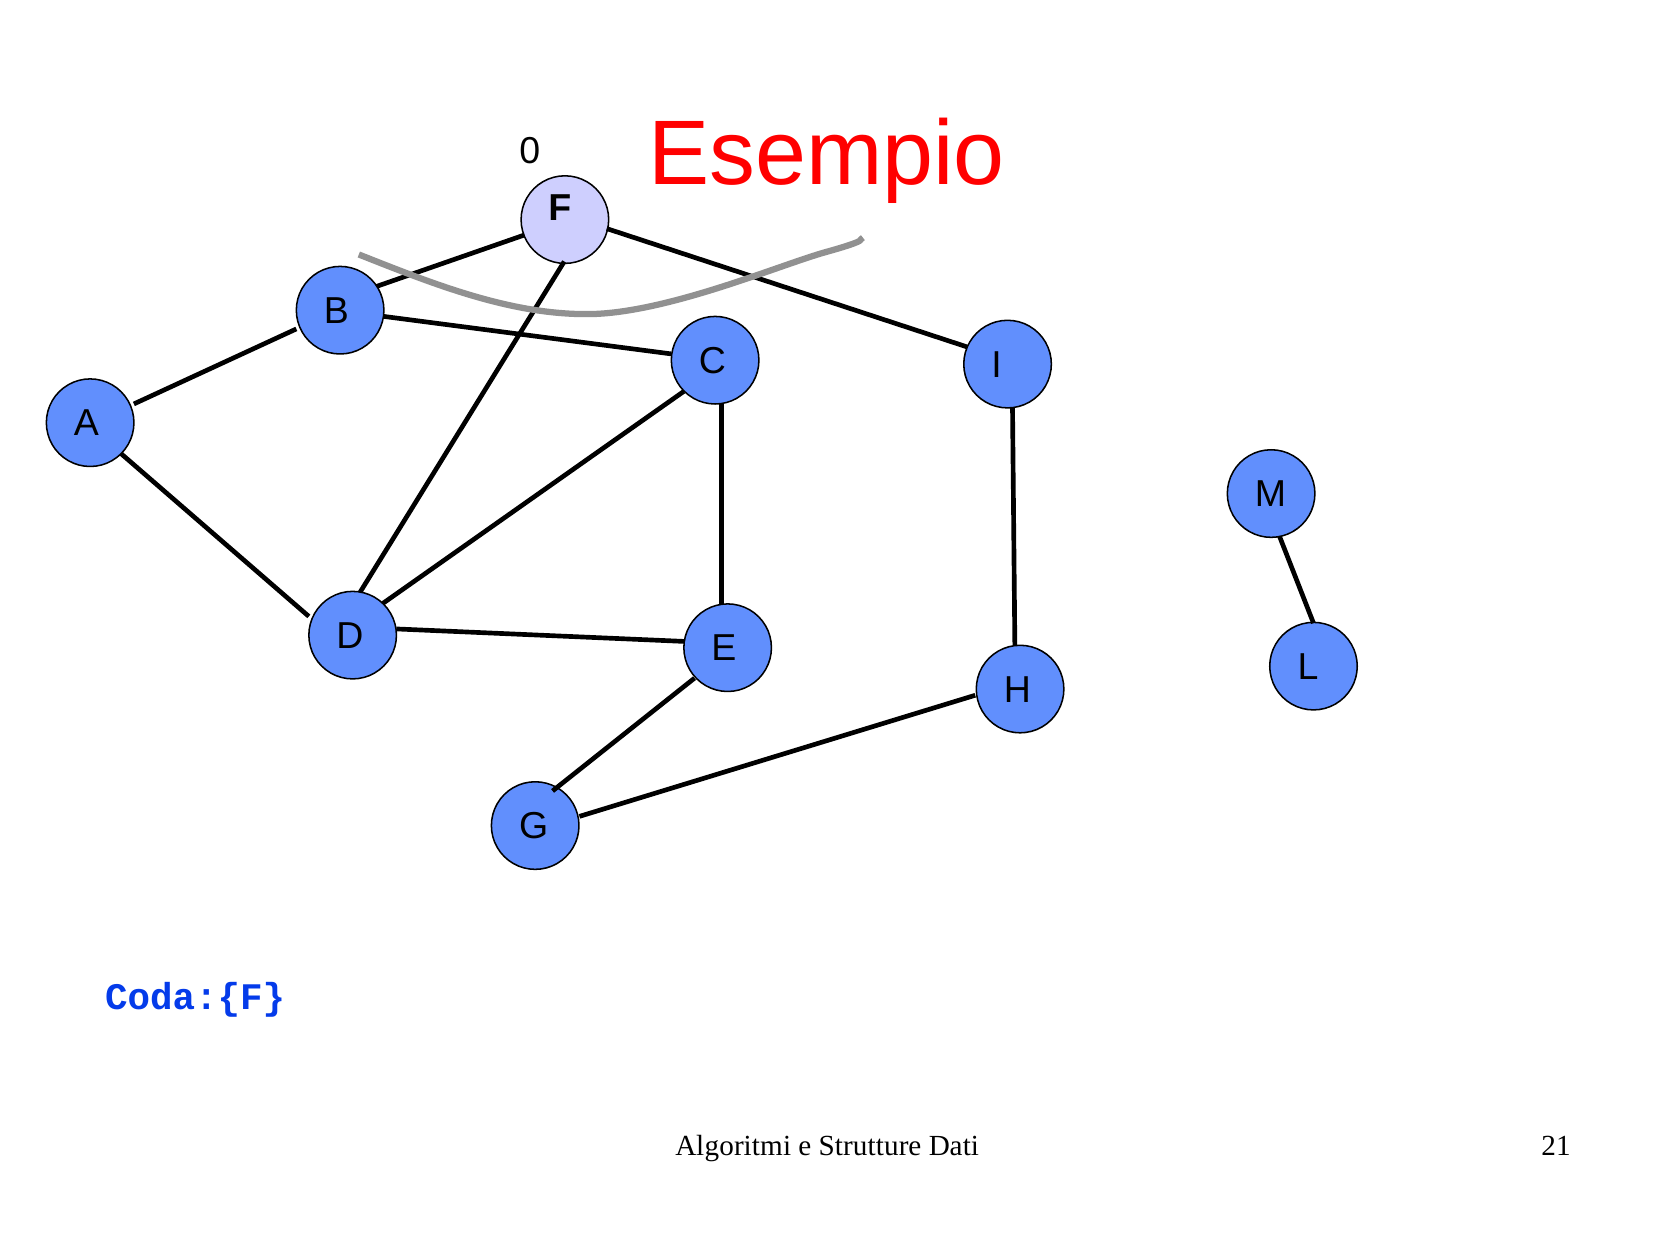

# Esempio
0
F
B
C
I
A
M
D
E
L
H
G
Coda:{F}
Algoritmi e Strutture Dati
21